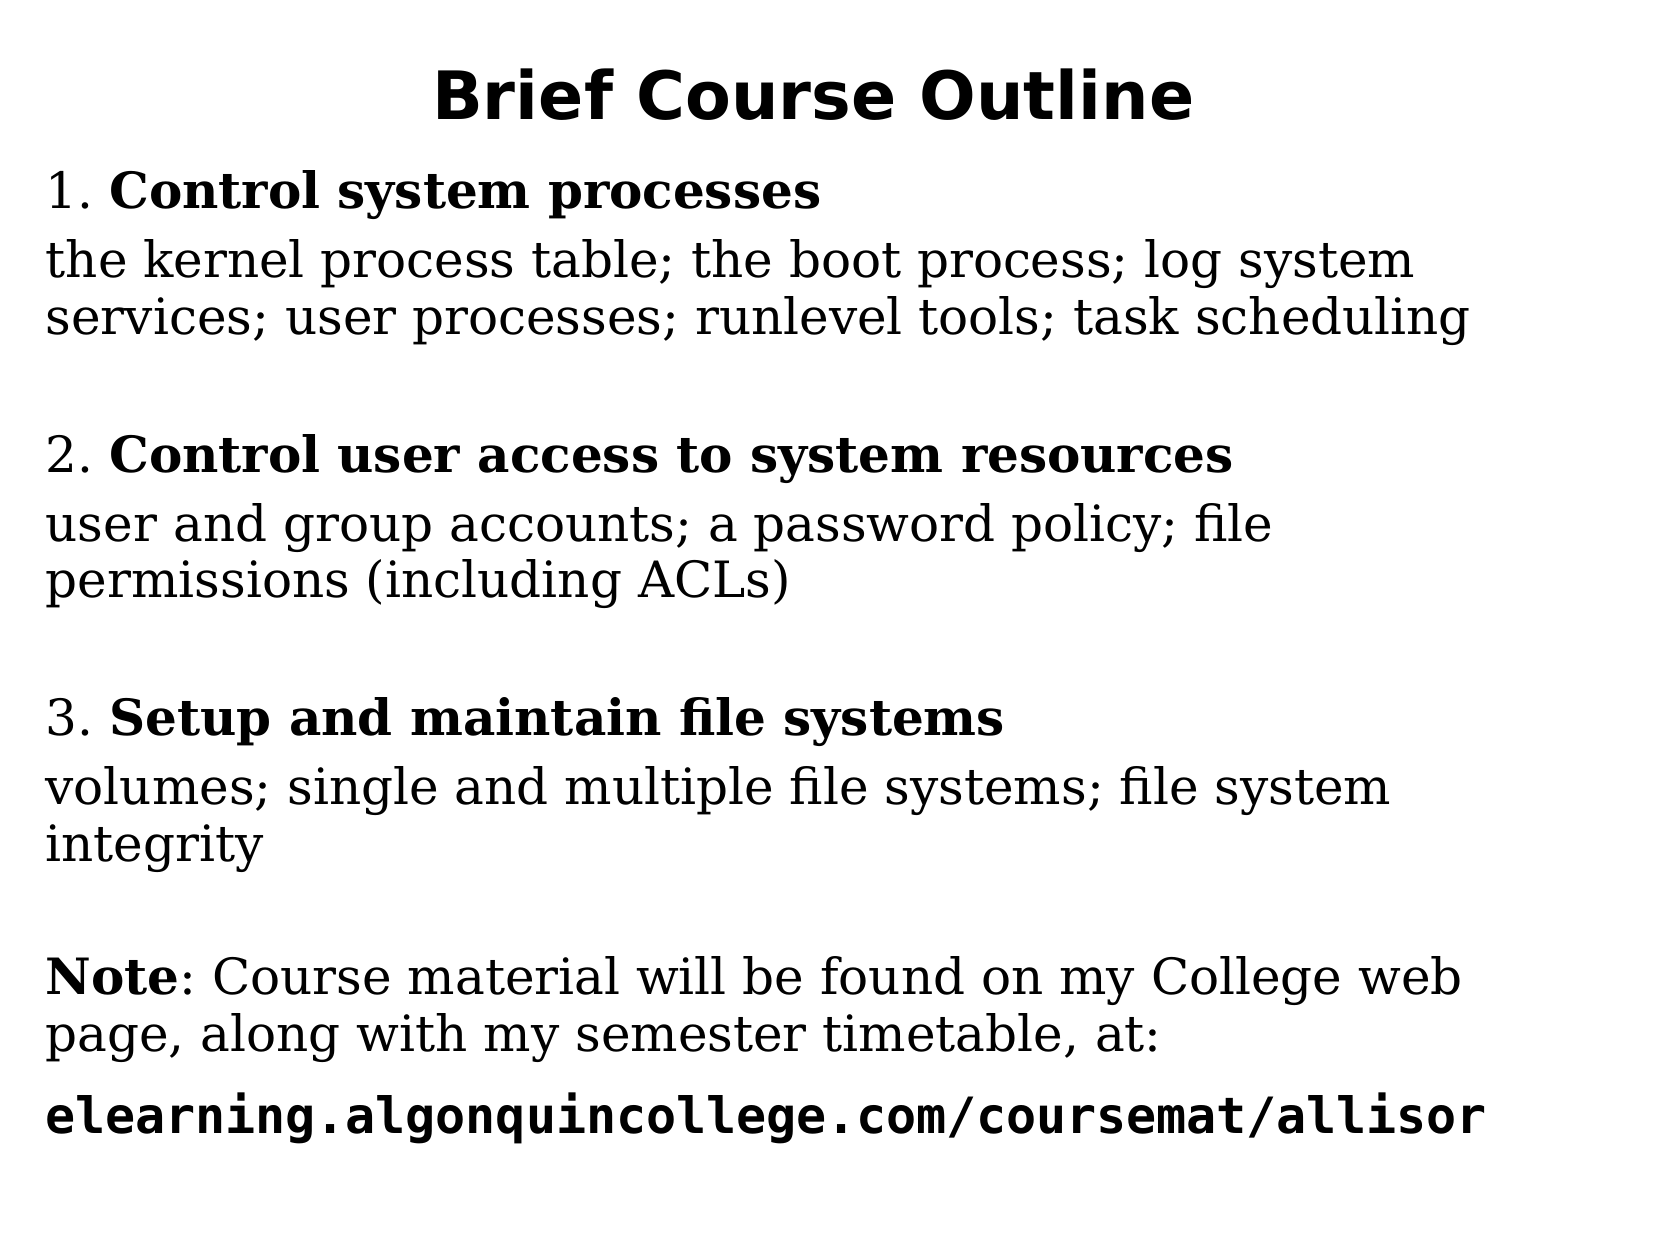

Brief Course Outline
1. Control system processes
the kernel process table; the boot process; log system services; user processes; runlevel tools; task scheduling
2. Control user access to system resources
user and group accounts; a password policy; file permissions (including ACLs)
3. Setup and maintain file systems
volumes; single and multiple file systems; file system integrity
Note: Course material will be found on my College web page, along with my semester timetable, at:
elearning.algonquincollege.com/coursemat/allisor